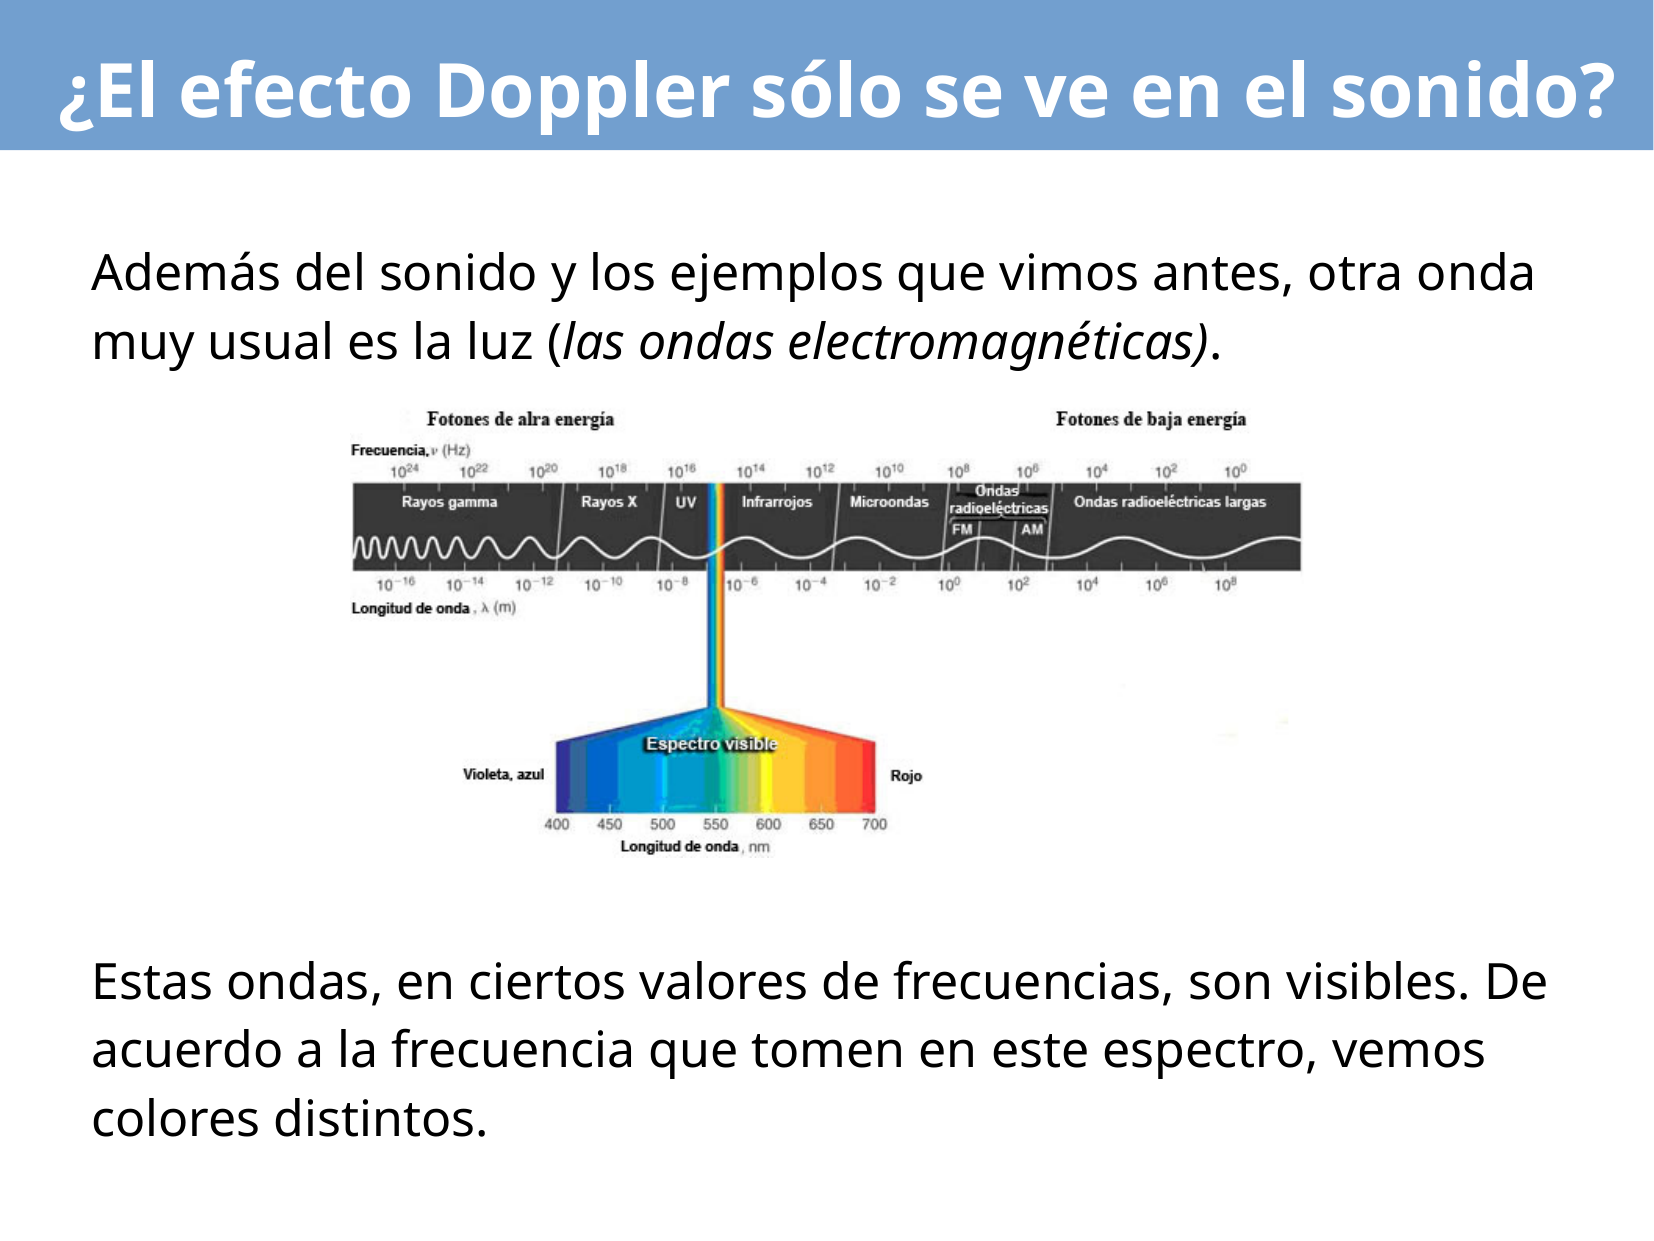

¿El efecto Doppler sólo se ve en el sonido?
Además del sonido y los ejemplos que vimos antes, otra onda muy usual es la luz (las ondas electromagnéticas).
Estas ondas, en ciertos valores de frecuencias, son visibles. De acuerdo a la frecuencia que tomen en este espectro, vemos colores distintos.